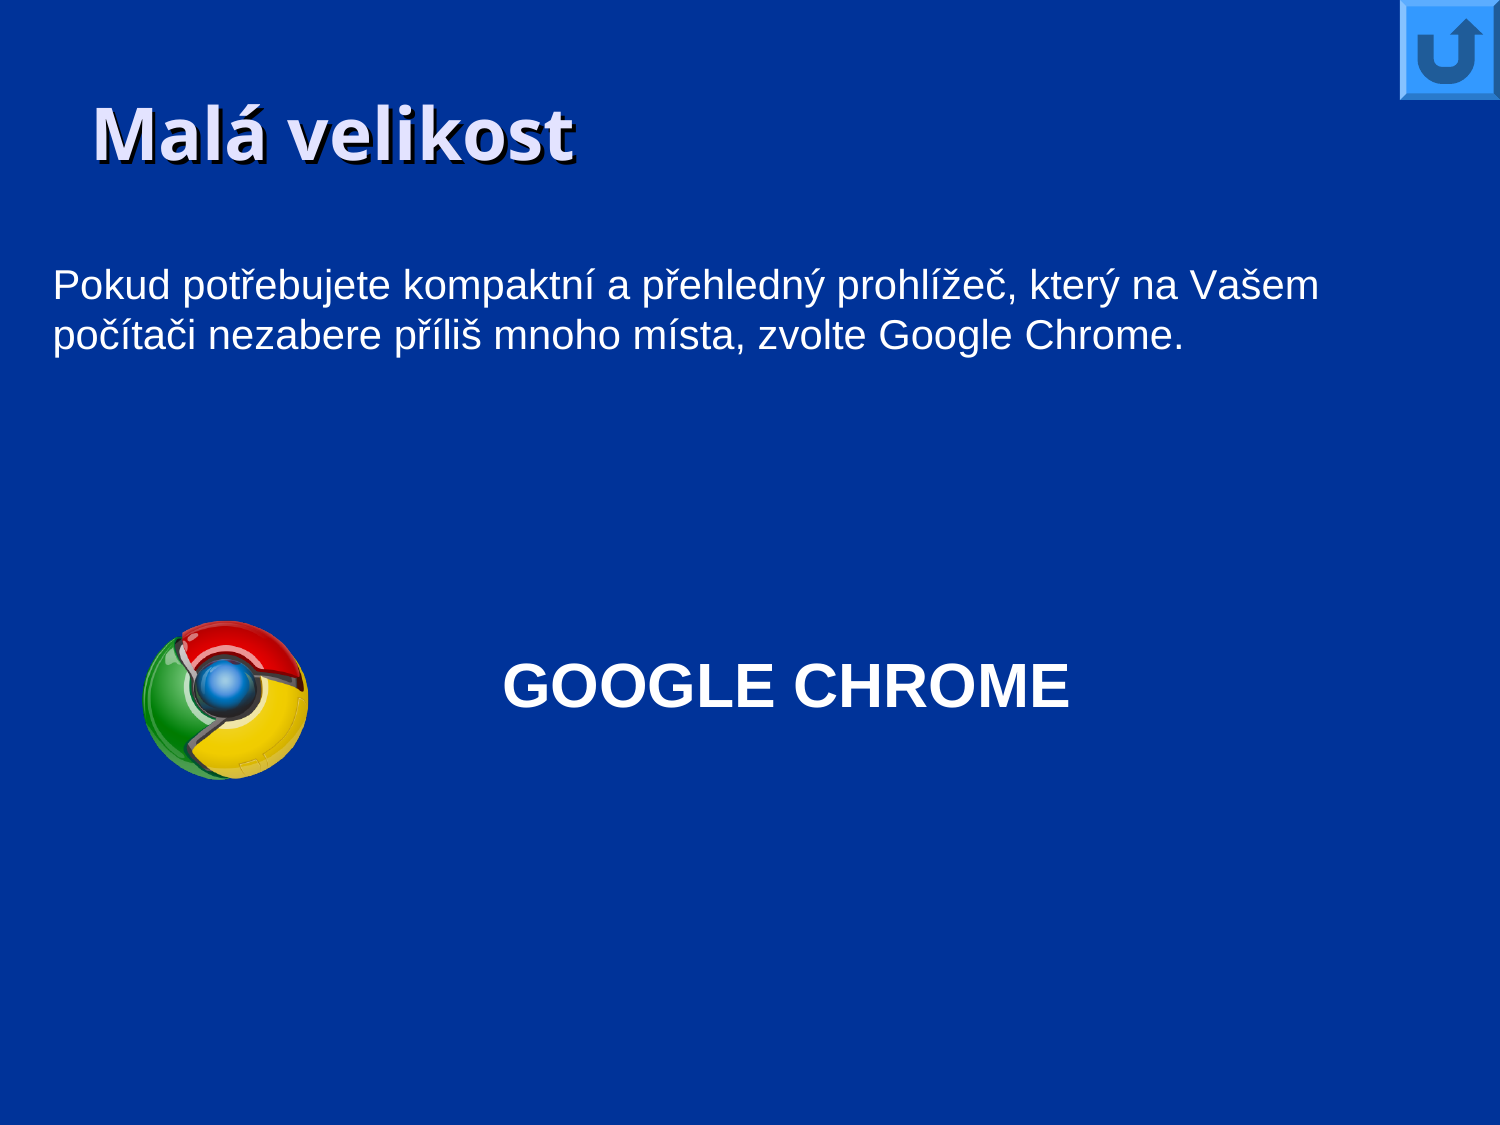

# Malá velikost
Pokud potřebujete kompaktní a přehledný prohlížeč, který na Vašem počítači nezabere příliš mnoho místa, zvolte Google Chrome.
			GOOGLE CHROME